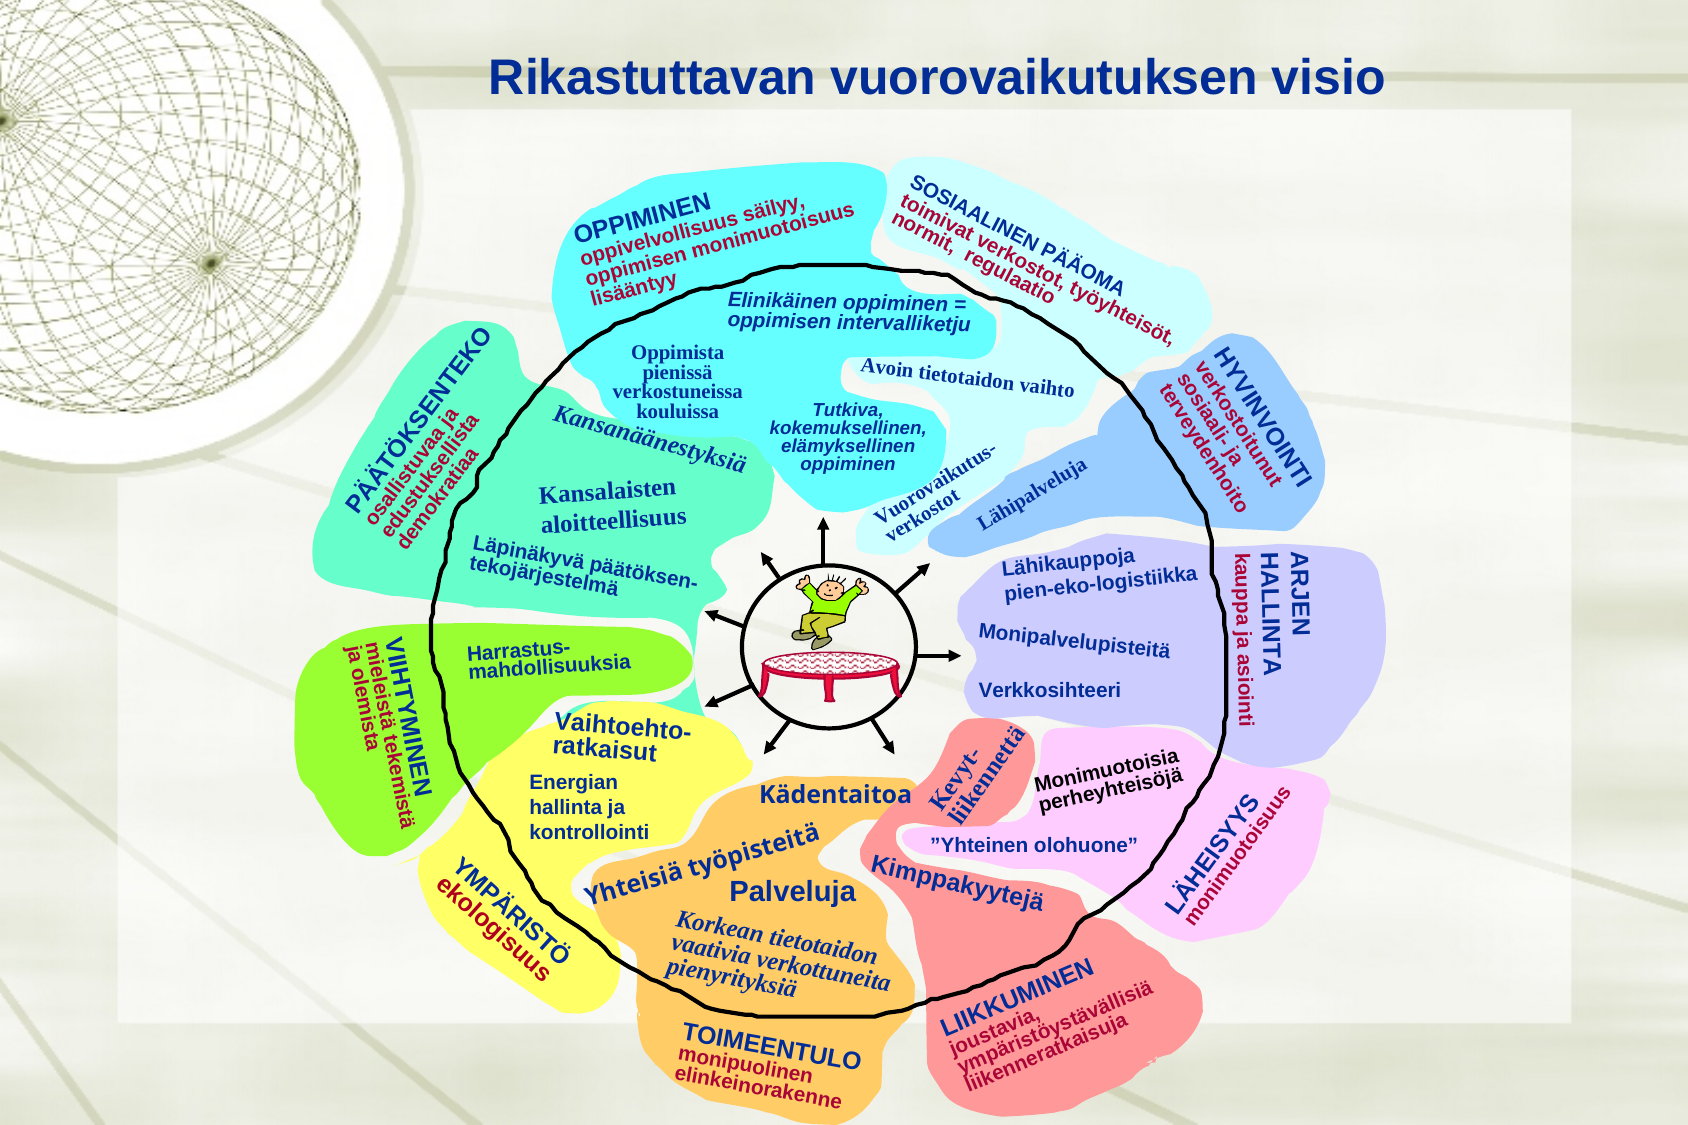

Rikastuttavan vuorovaikutuksen visio
OPPIMINEN
oppivelvollisuus säilyy,
oppimisen monimuotoisuus lisääntyy
SOSIAALINEN PÄÄOMA
toimivat verkostot, työyhteisöt, normit, regulaatio
Elinikäinen oppiminen =
oppimisen intervalliketju
Oppimista pienissä verkostuneissa kouluissa
Avoin tietotaidon vaihto
PÄÄTÖKSENTEKO
osallistuvaa ja edustuksellista demokratiaa
Tutkiva, kokemuksellinen, elämyksellinen oppiminen
HYVINVOINTI
verkostoitunut sosiaali- ja terveydenhoito
Kansanäänestyksiä
Vuorovaikutus-verkostot
Kansalaisten aloitteellisuus
Lähipalveluja
Lähikauppoja
pien-eko-logistiikka
Läpinäkyvä päätöksen-
tekojärjestelmä
ARJEN HALLINTA
kauppa ja asiointi
Monipalvelupisteitä
Harrastus-mahdollisuuksia
Verkkosihteeri
VIIHTYMINEN
mieleistä tekemistä
ja olemista
Vaihtoehto-
ratkaisut
Kevyt-
liikennettä
Monimuotoisia perheyhteisöjä
Energian hallinta ja kontrollointi
Kädentaitoa
LÄHEISYYS
monimuotoisuus
”Yhteinen olohuone”
Yhteisiä työpisteitä
Kimppakyytejä
Palveluja
Korkean tietotaidon
vaativia verkottuneita
pienyrityksiä
YMPÄRISTÖ
ekologisuus
LIIKKUMINEN
joustavia, ympäristöystävällisiä liikenneratkaisuja
TOIMEENTULO
monipuolinen
elinkeinorakenne